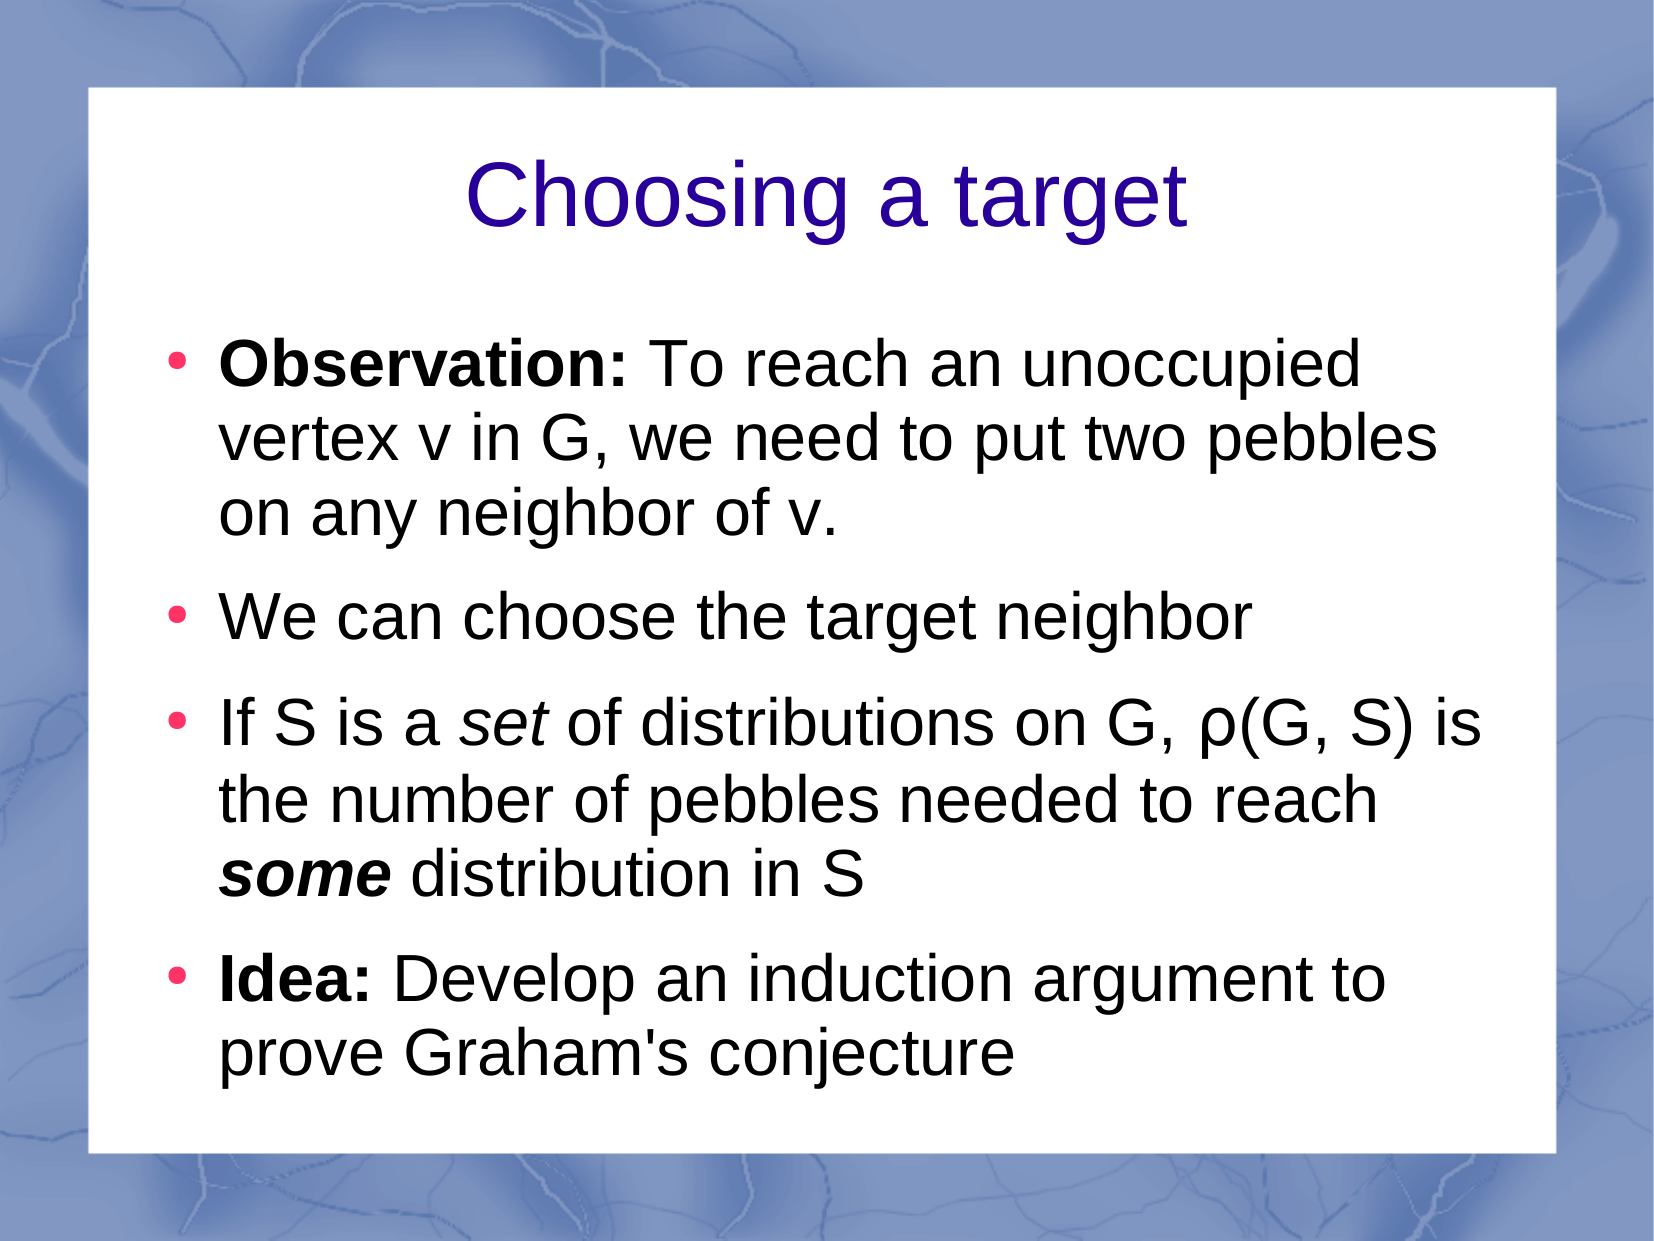

# Choosing a target
Observation: To reach an unoccupied vertex v in G, we need to put two pebbles on any neighbor of v.
We can choose the target neighbor
If S is a set of distributions on G, ρ(G, S) is the number of pebbles needed to reach some distribution in S
Idea: Develop an induction argument to prove Graham's conjecture